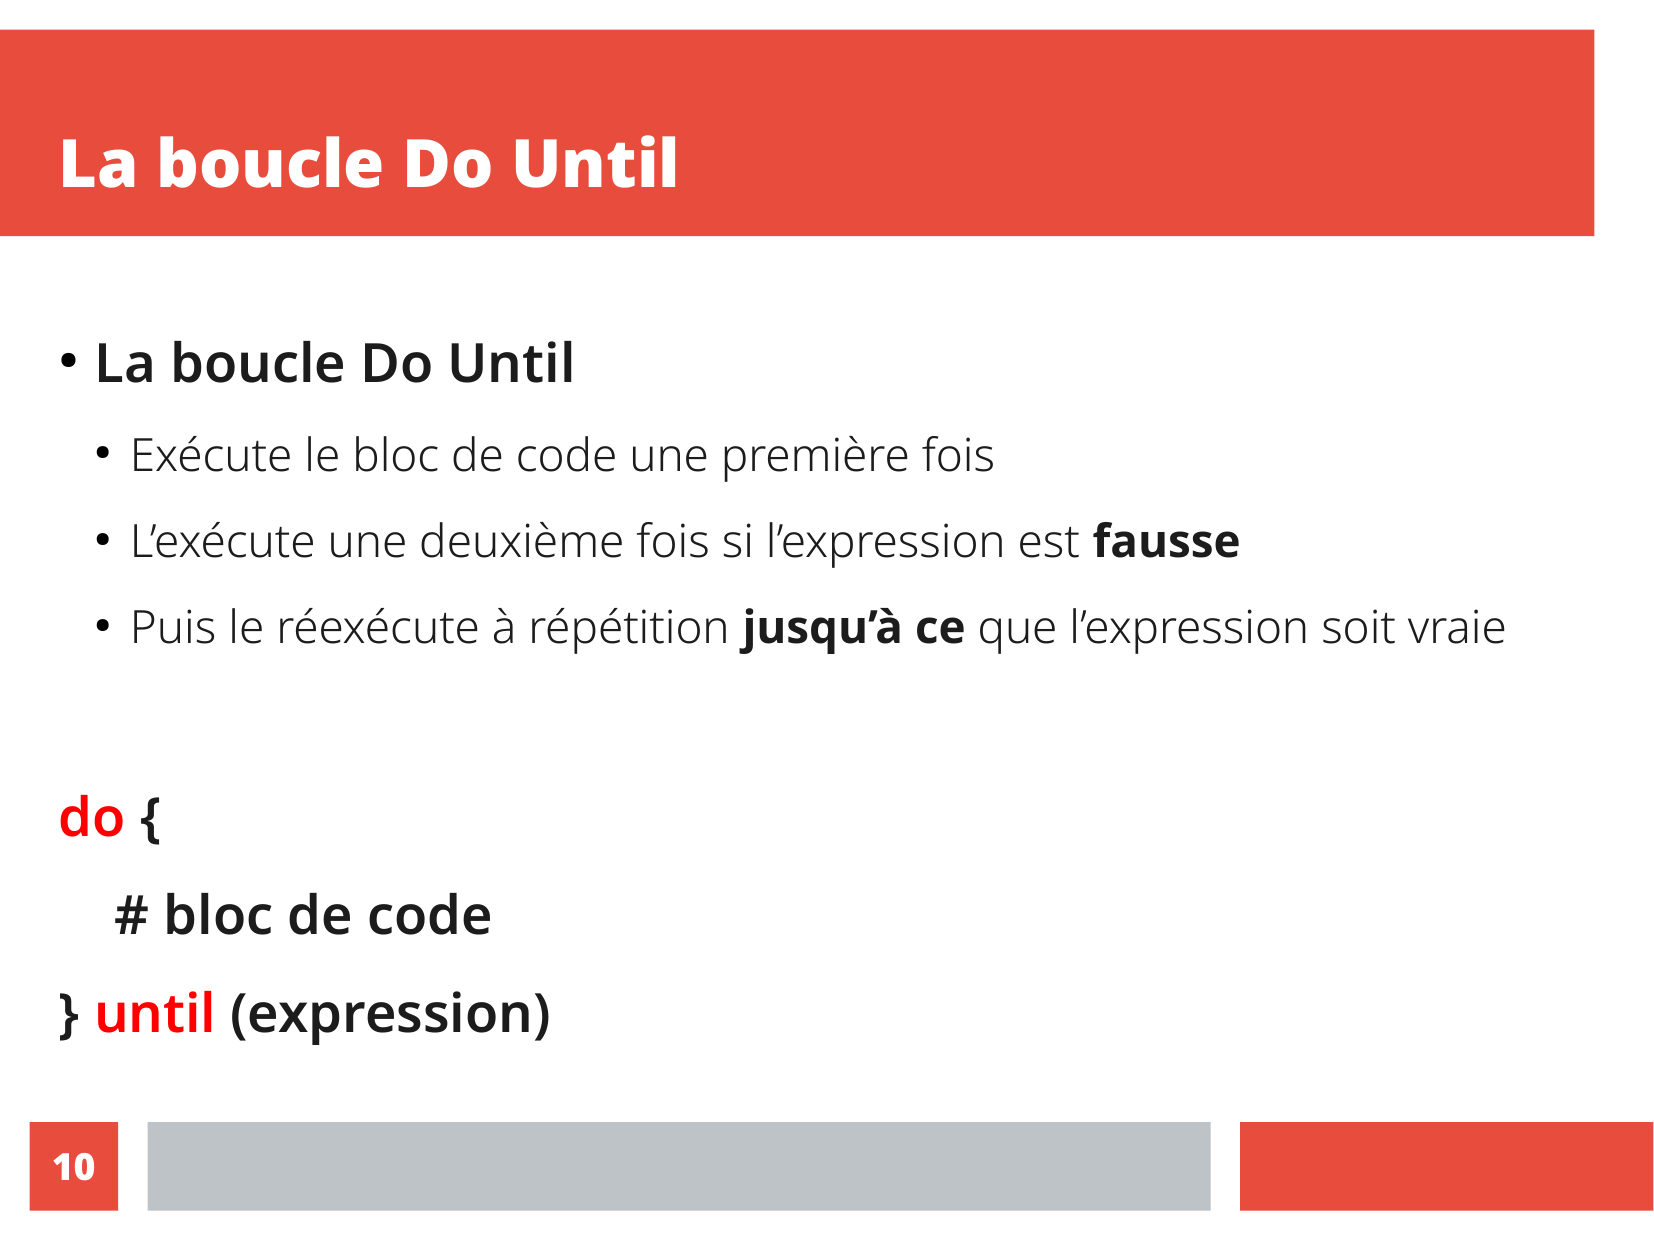

# La boucle Do Until
La boucle Do Until
Exécute le bloc de code une première fois
L’exécute une deuxième fois si l’expression est fausse
Puis le réexécute à répétition jusqu’à ce que l’expression soit vraie
do {
 # bloc de code
} until (expression)
10